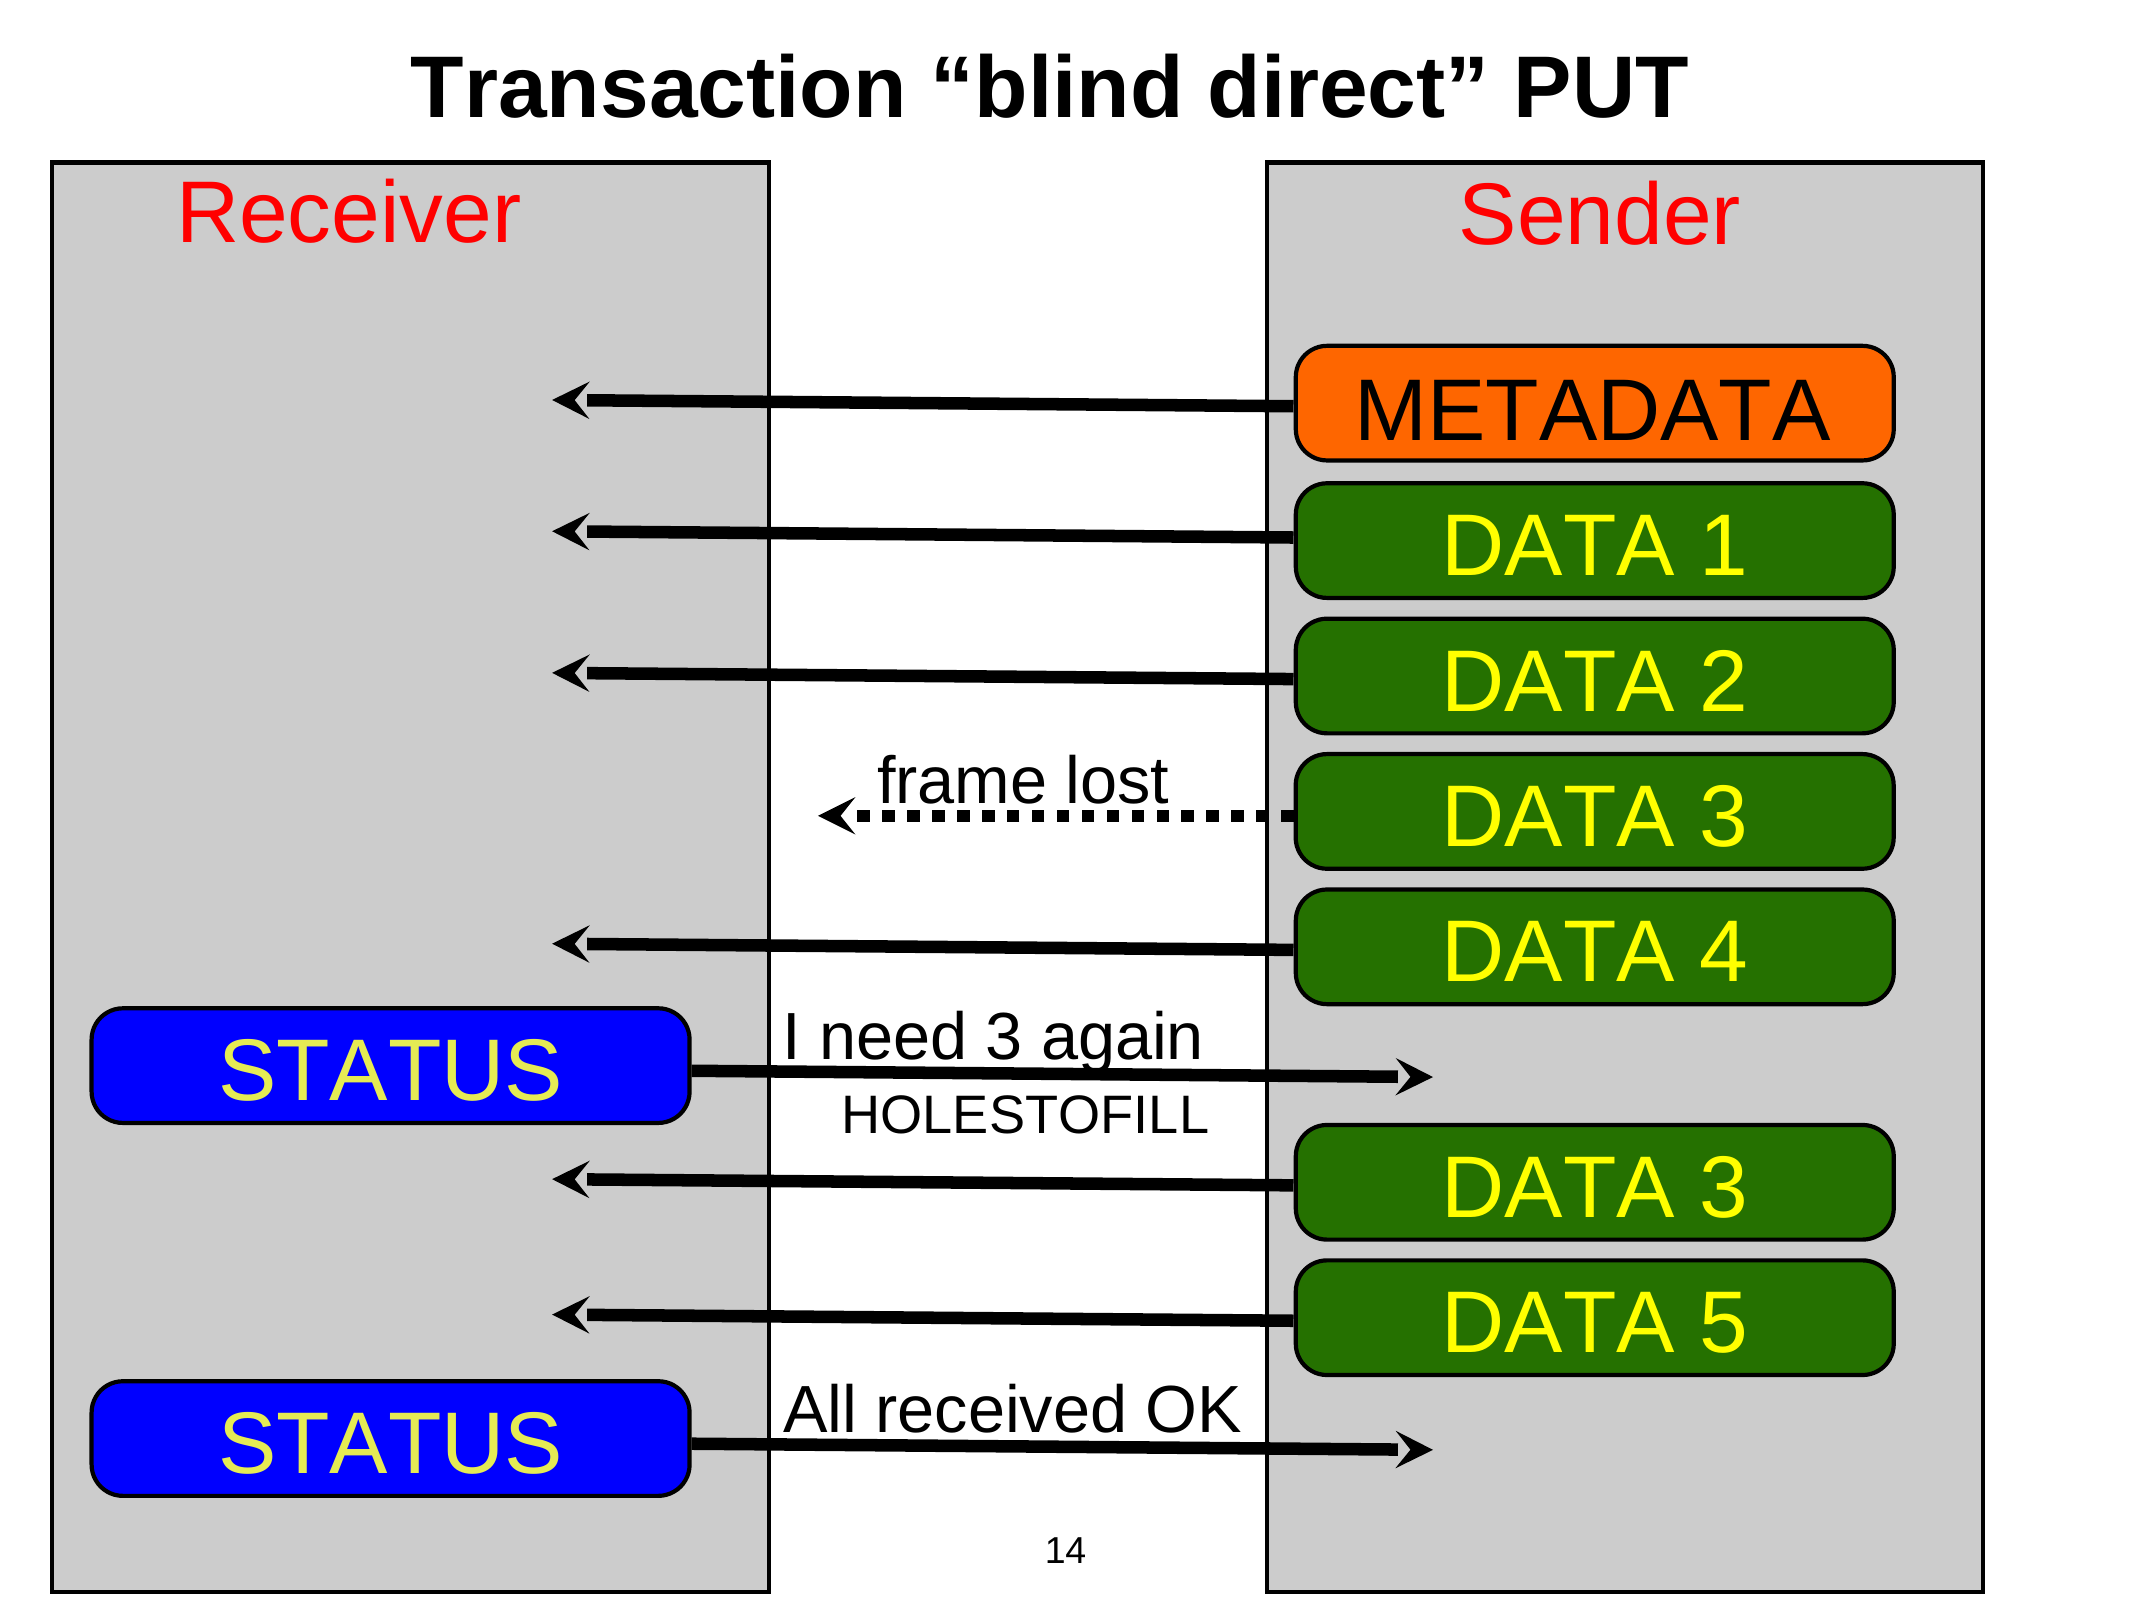

Transaction “blind direct” PUT
Receiver
Sender
METADATA
DATA 1
DATA 2
frame lost
DATA 3
DATA 4
I need 3 again
STATUS
HOLESTOFILL
DATA 3
DATA 5
All received OK
STATUS